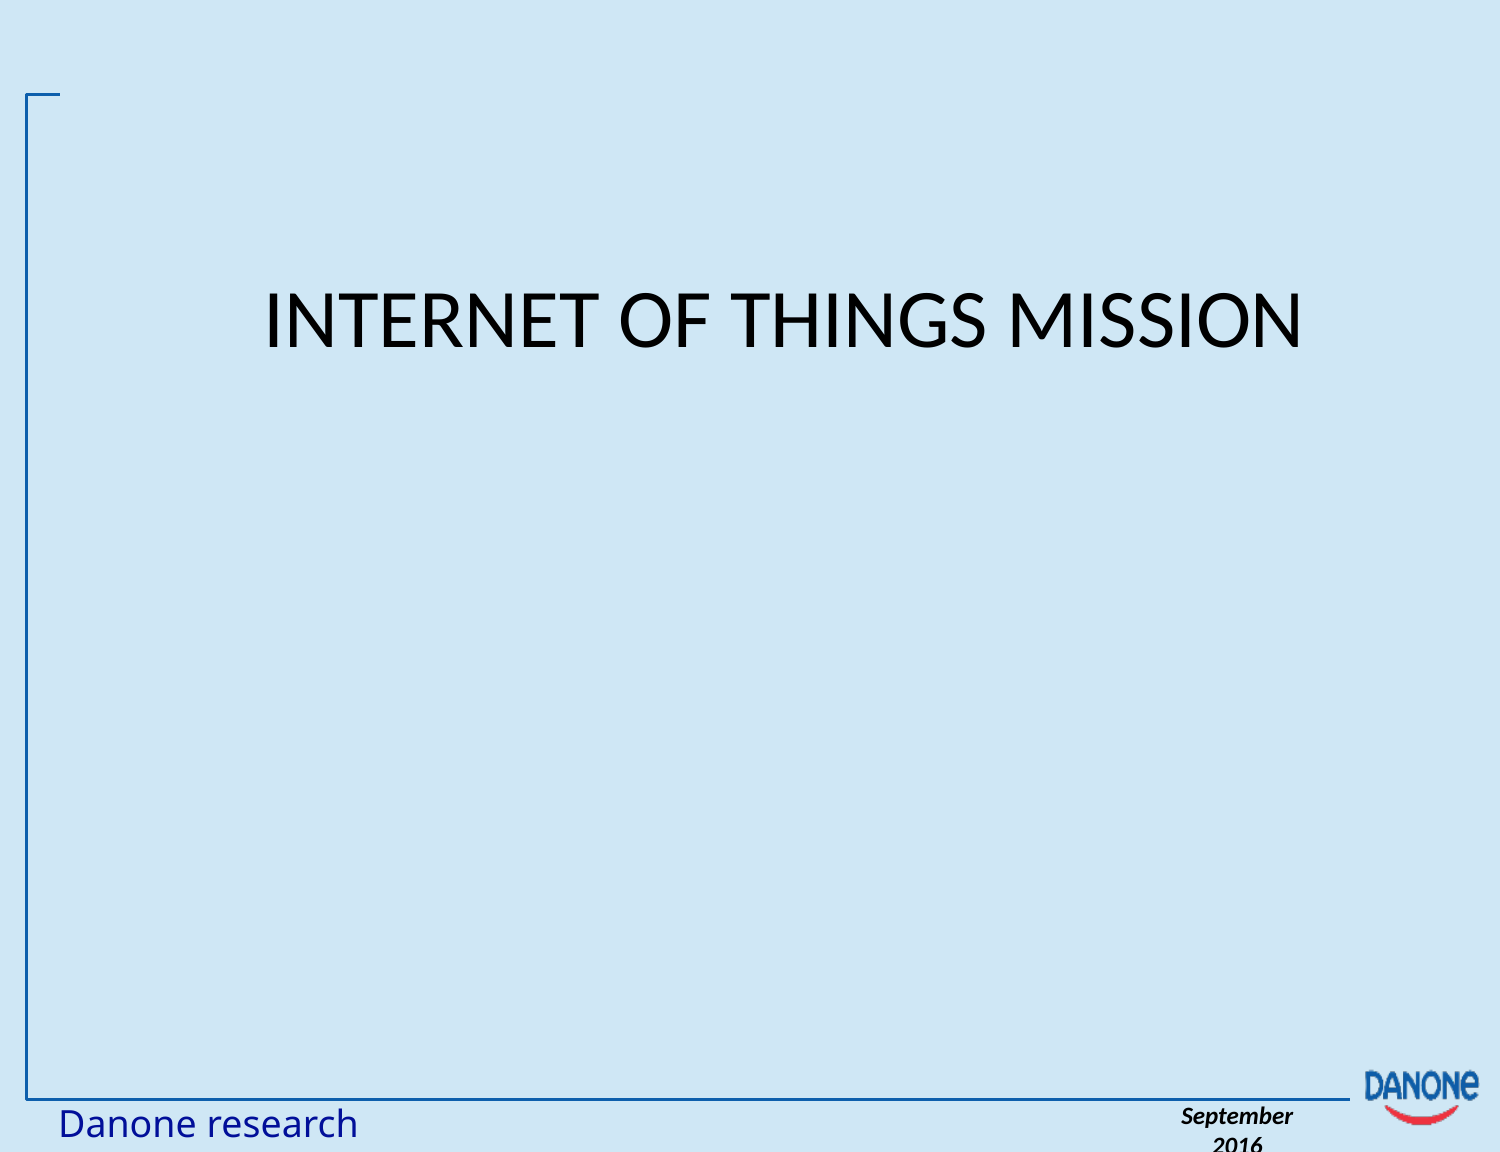

INTERNET OF THINGS MISSION
Danone research
September 2016